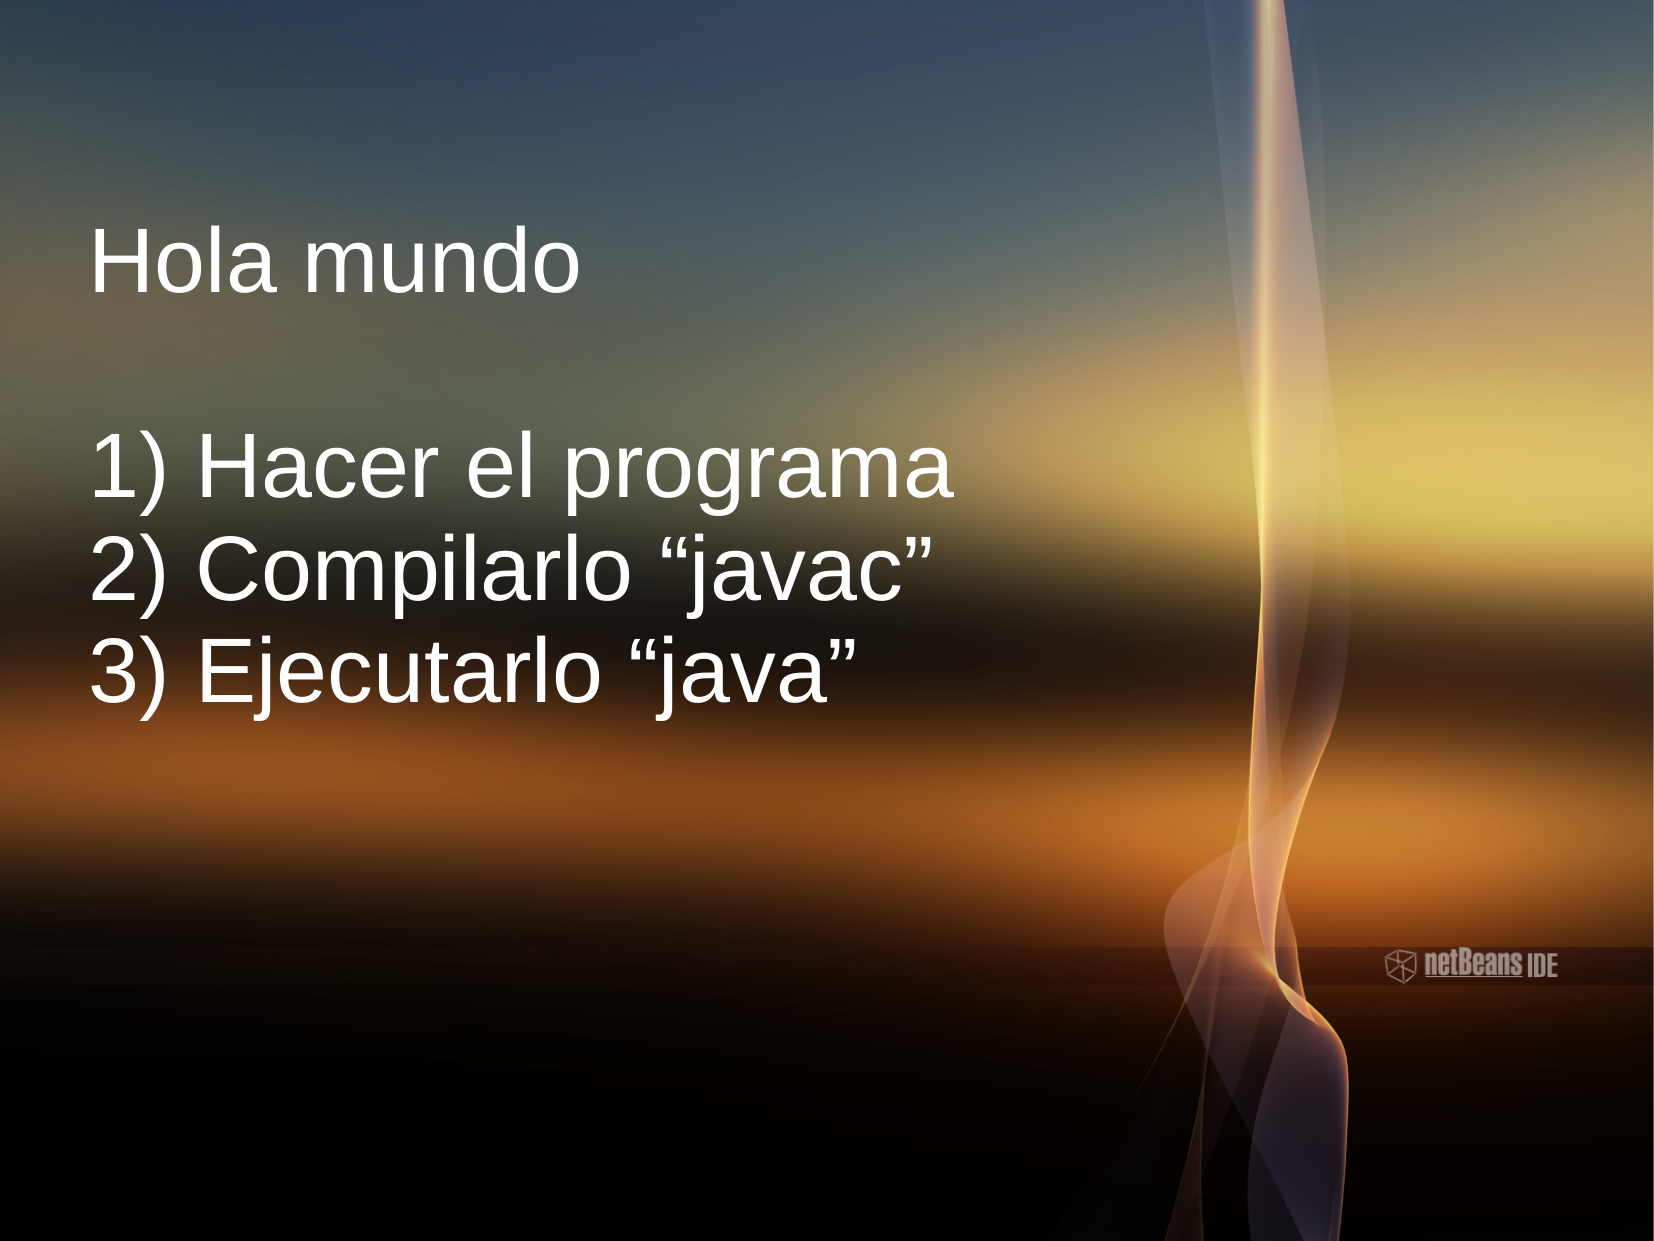

# Hola mundo 1) Hacer el programa 2) Compilarlo “javac” 3) Ejecutarlo “java”